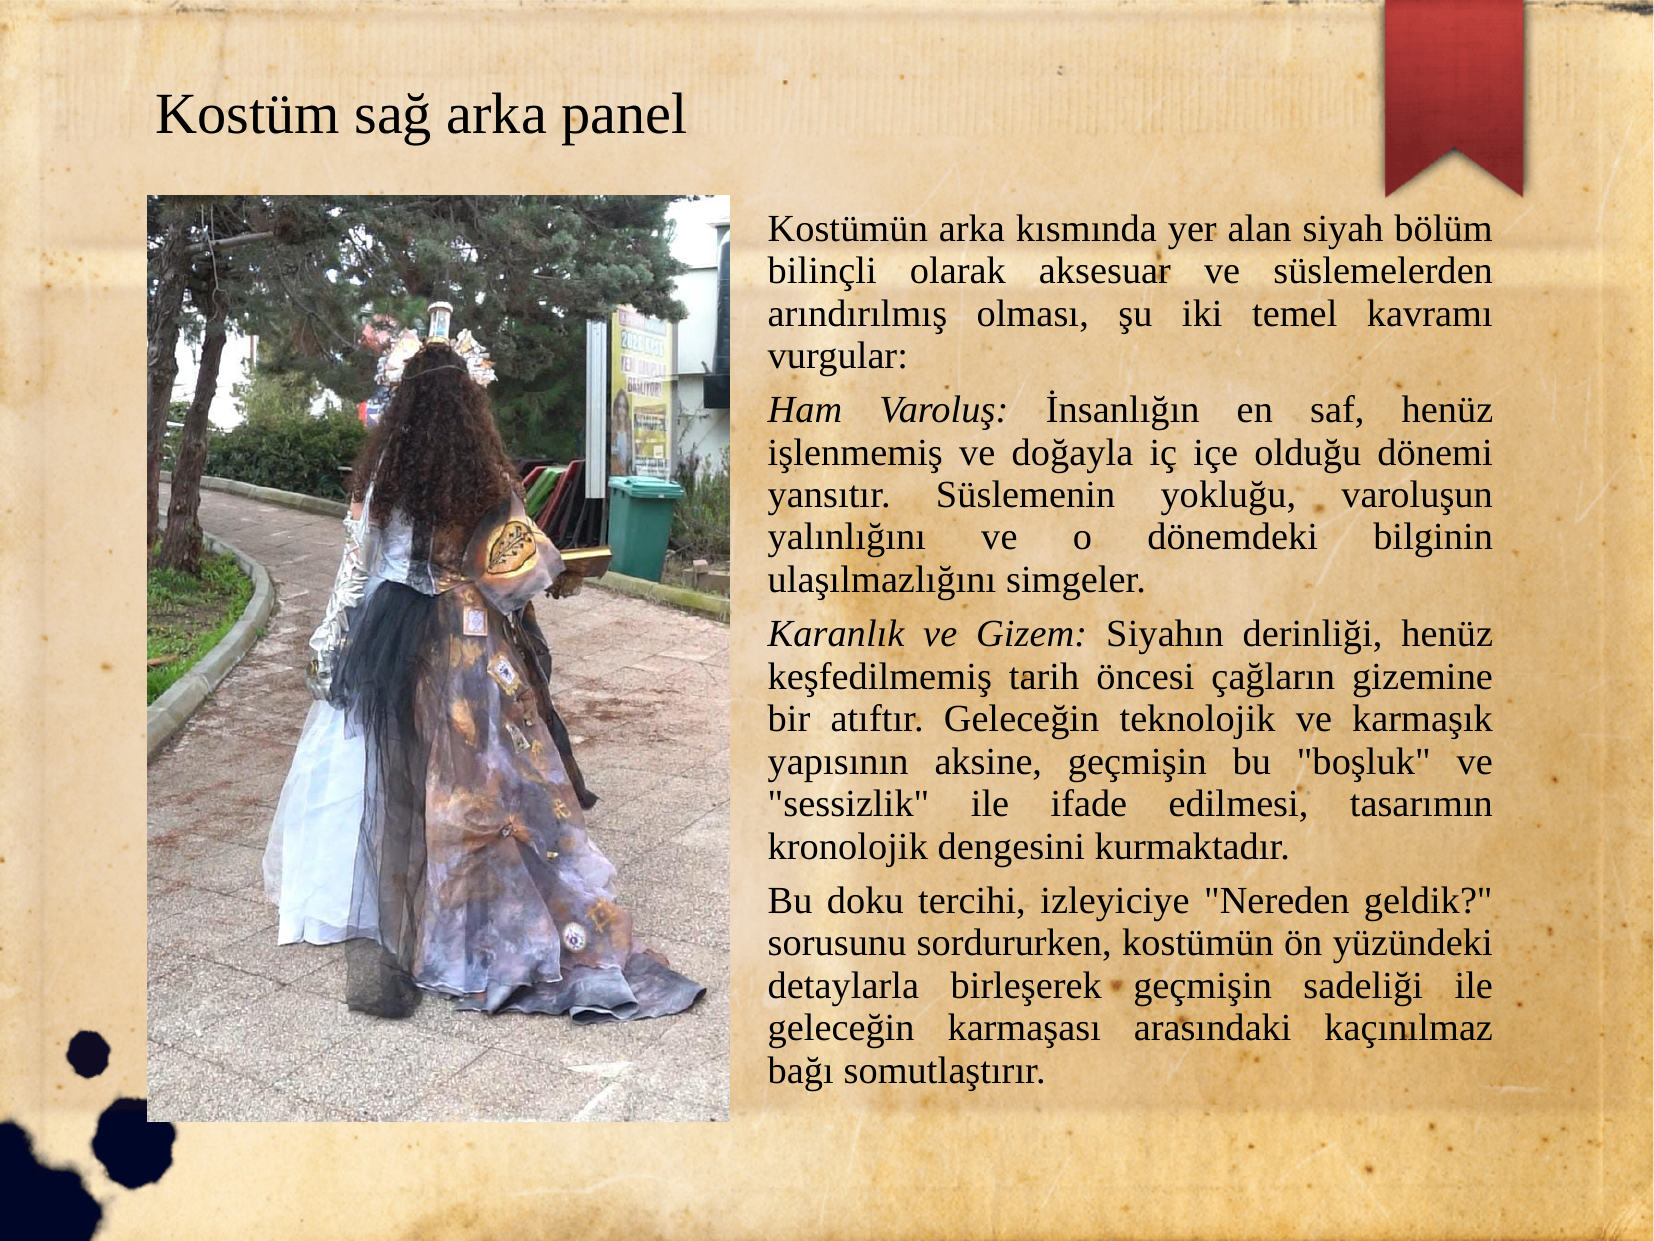

# Kostüm sağ arka panel
Kostümün arka kısmında yer alan siyah bölüm bilinçli olarak aksesuar ve süslemelerden arındırılmış olması, şu iki temel kavramı vurgular:
​Ham Varoluş: İnsanlığın en saf, henüz işlenmemiş ve doğayla iç içe olduğu dönemi yansıtır. Süslemenin yokluğu, varoluşun yalınlığını ve o dönemdeki bilginin ulaşılmazlığını simgeler.
Karanlık ve Gizem: Siyahın derinliği, henüz keşfedilmemiş tarih öncesi çağların gizemine bir atıftır. Geleceğin teknolojik ve karmaşık yapısının aksine, geçmişin bu "boşluk" ve "sessizlik" ile ifade edilmesi, tasarımın kronolojik dengesini kurmaktadır.
​Bu doku tercihi, izleyiciye "Nereden geldik?" sorusunu sordururken, kostümün ön yüzündeki detaylarla birleşerek geçmişin sadeliği ile geleceğin karmaşası arasındaki kaçınılmaz bağı somutlaştırır.